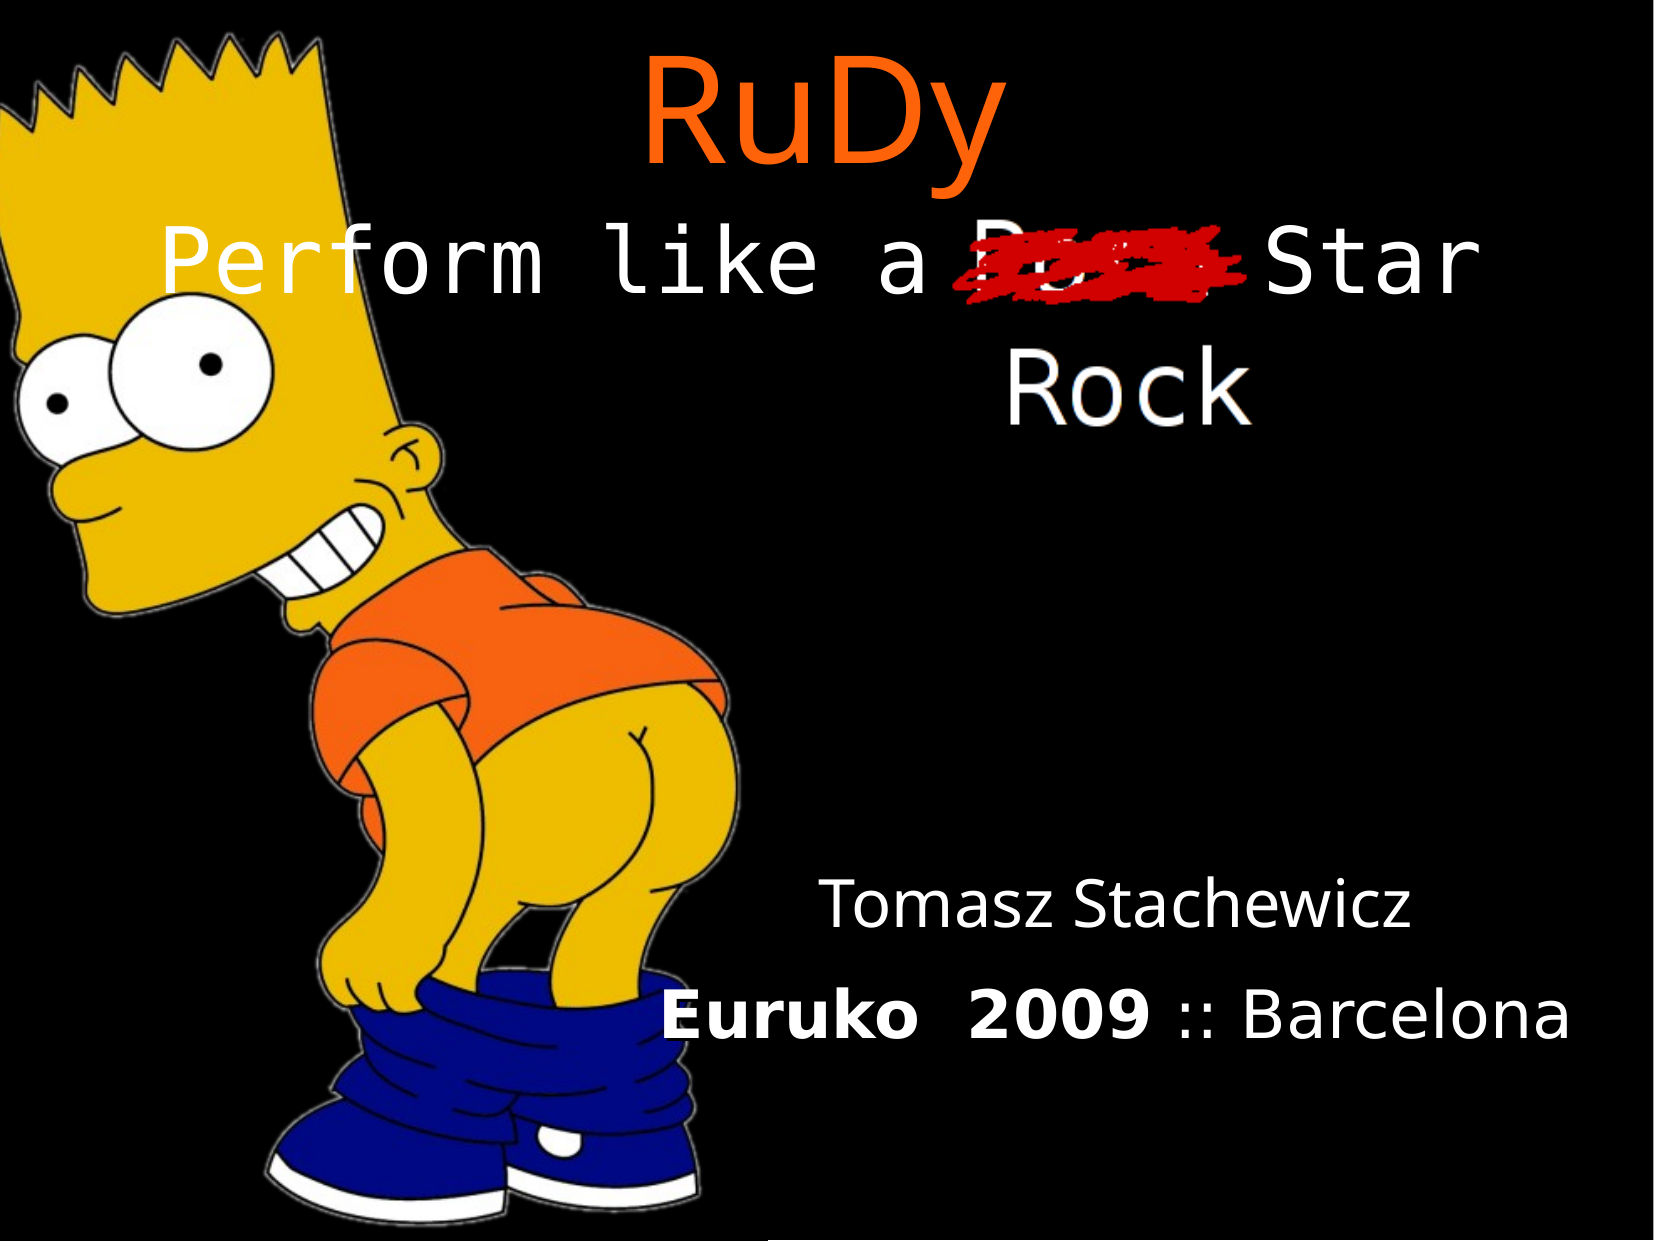

# RuDy Perform like a Star
Tomasz Stachewicz
Euruko 2009 :: Barcelona